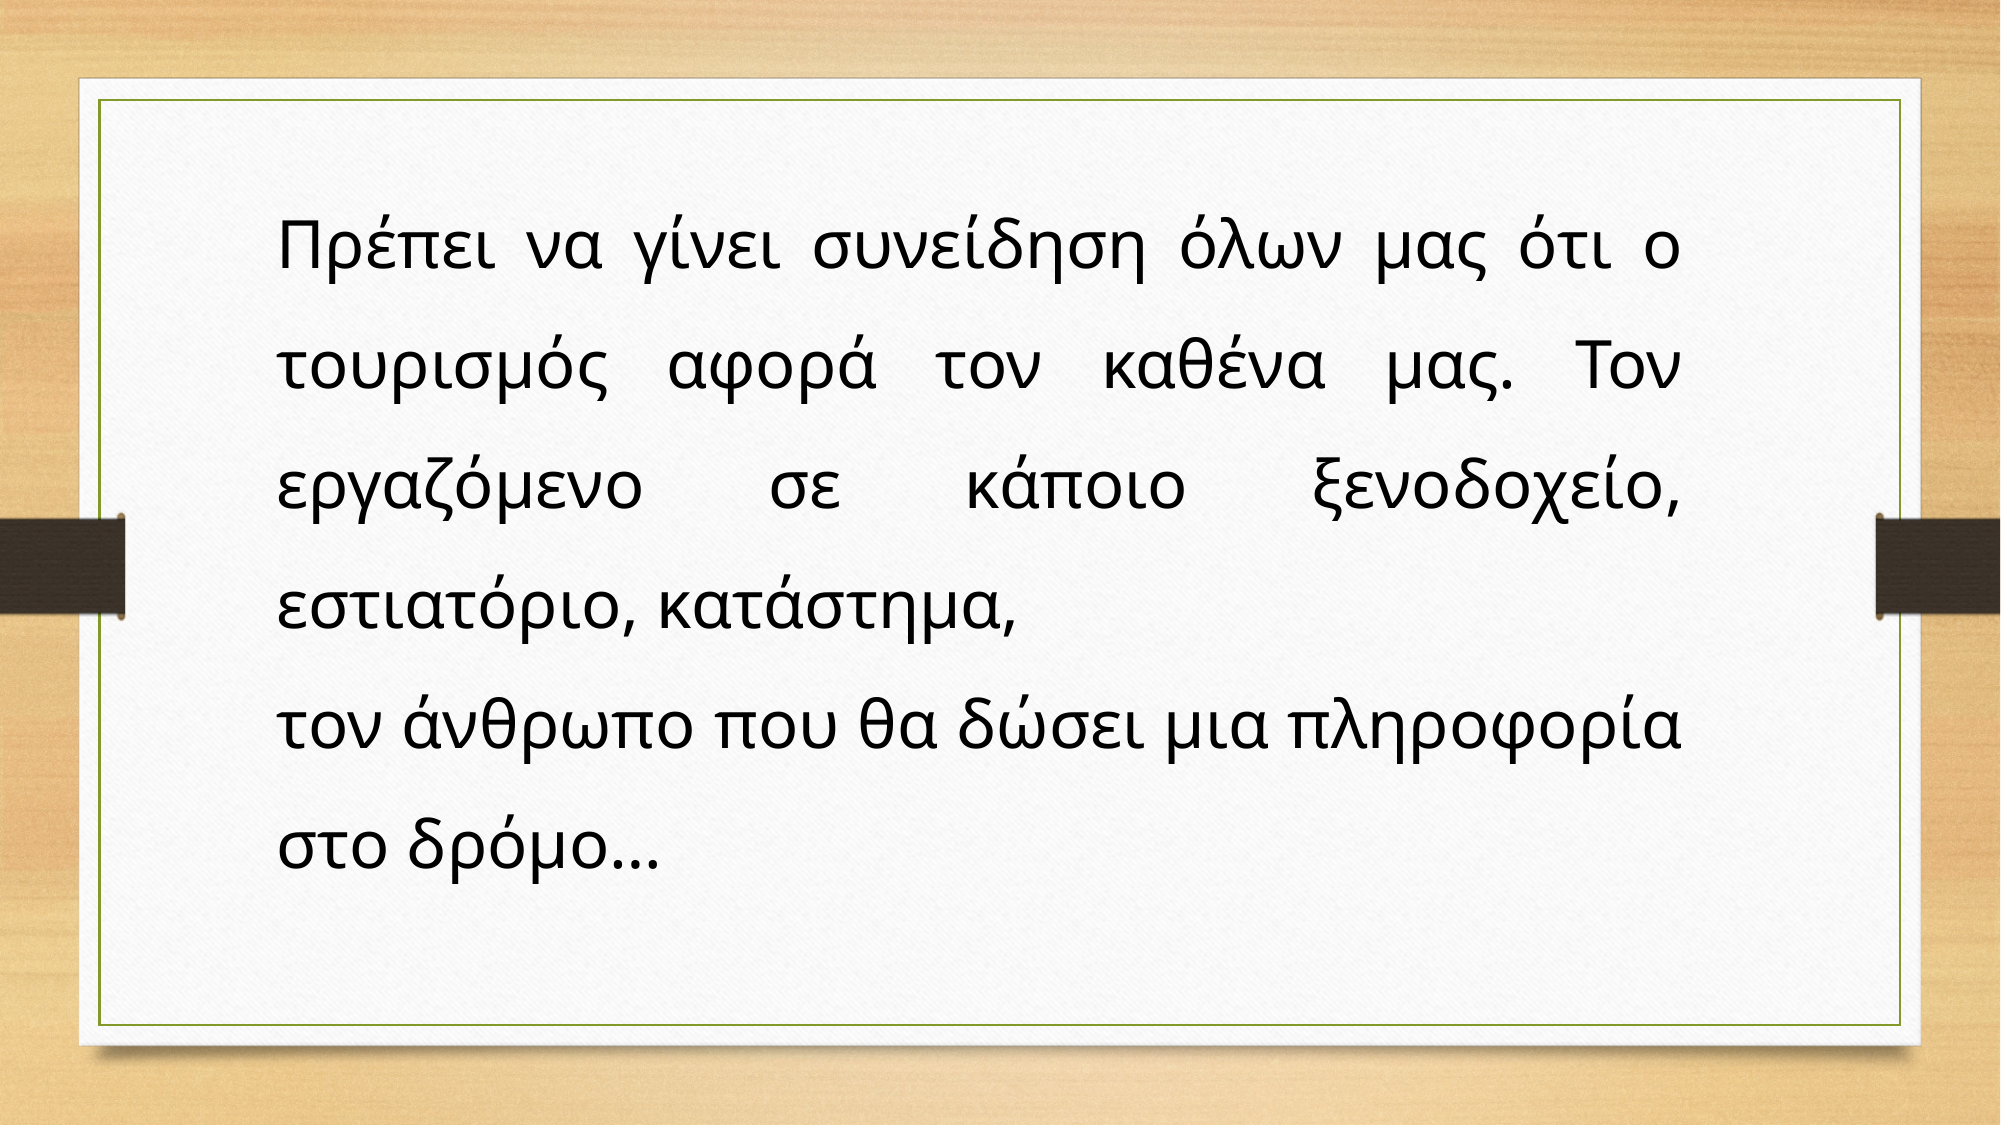

Πρέπει να γίνει συνείδηση όλων μας ότι ο τουρισμός αφορά τον καθένα μας. Τον εργαζόμενο σε κάποιο ξενοδοχείο, εστιατόριο, κατάστημα,
τον άνθρωπο που θα δώσει μια πληροφορία στο δρόμο…